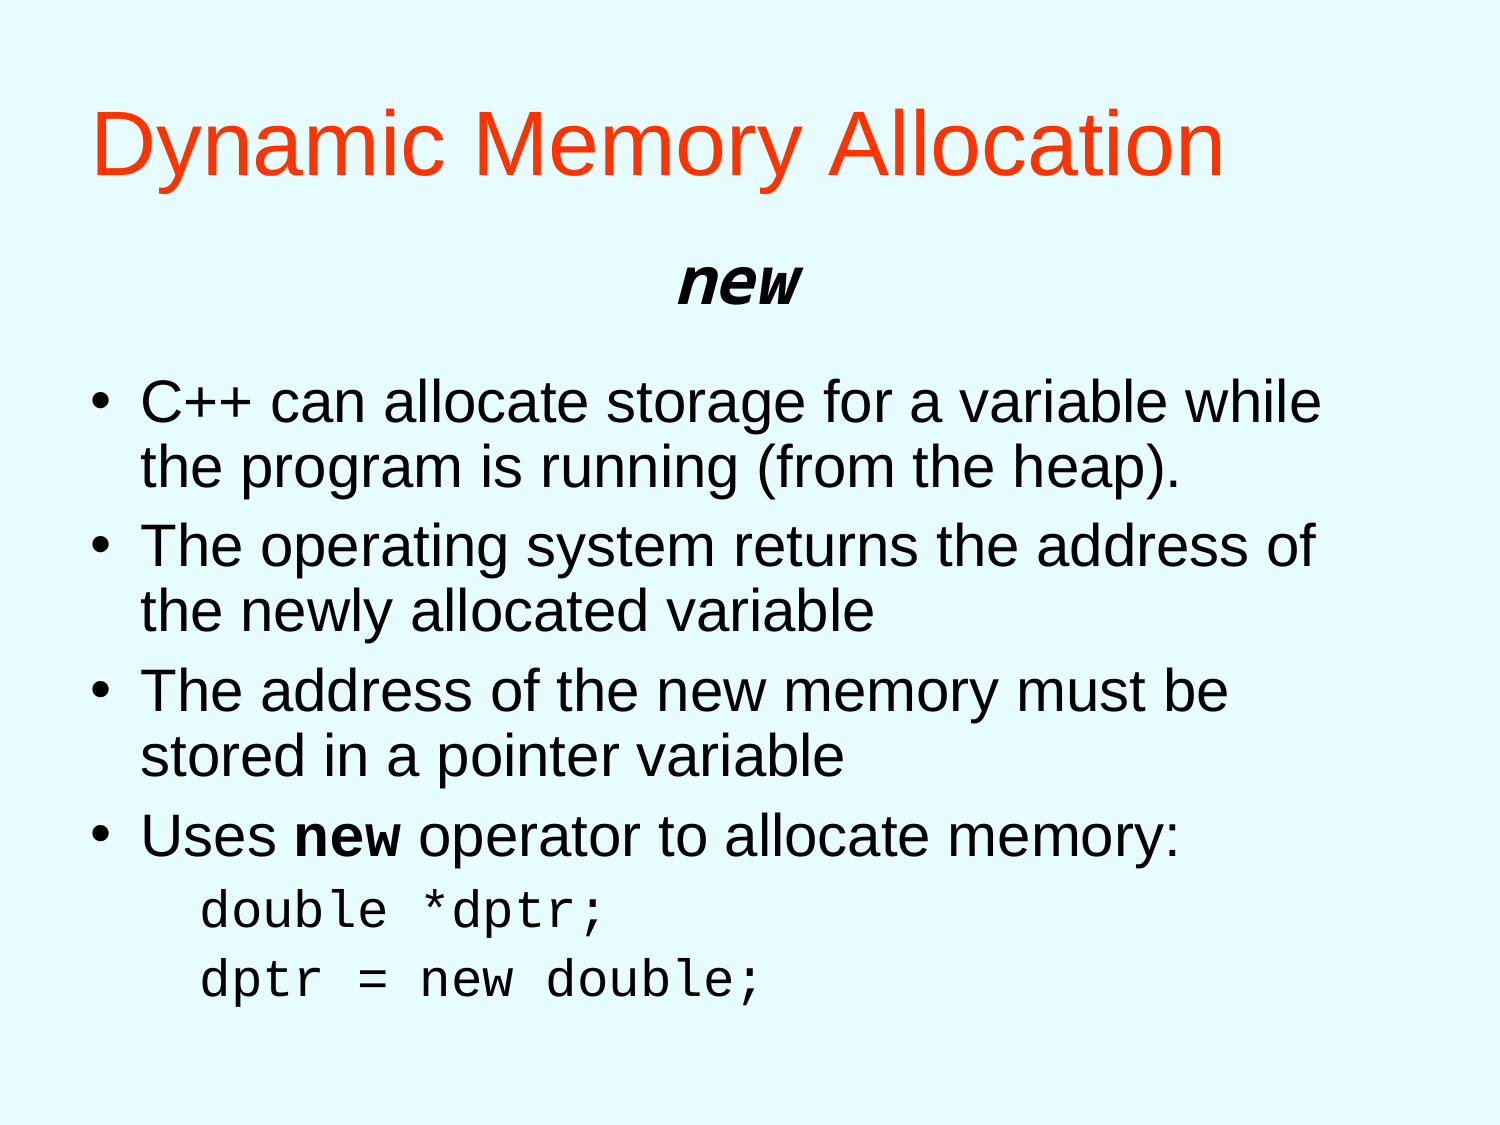

# Dynamic Memory Allocation
new
C++ can allocate storage for a variable while the program is running (from the heap).
The operating system returns the address of the newly allocated variable
The address of the new memory must be stored in a pointer variable
Uses new operator to allocate memory:
	double *dptr;
	dptr = new double;